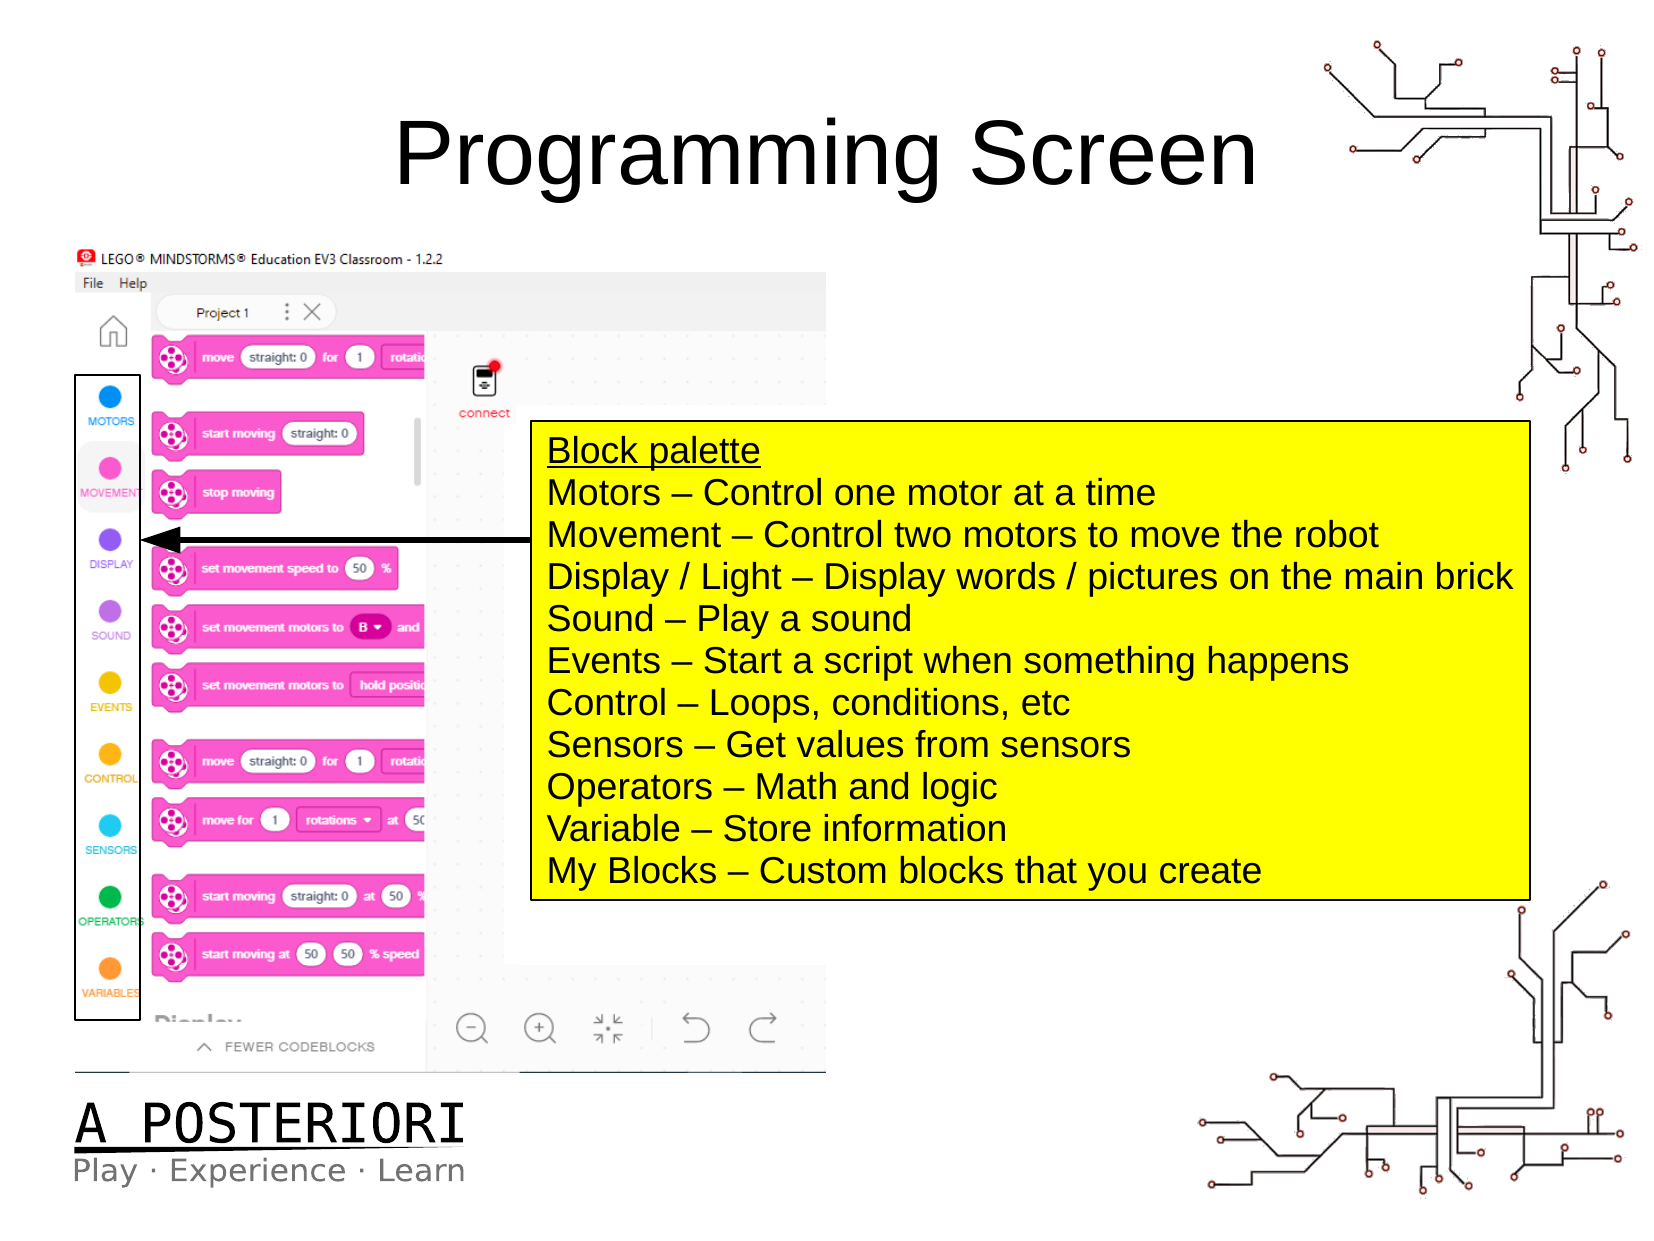

# Programming Screen
Block palette
Motors – Control one motor at a time
Movement – Control two motors to move the robot
Display / Light – Display words / pictures on the main brick
Sound – Play a sound
Events – Start a script when something happens
Control – Loops, conditions, etc
Sensors – Get values from sensors
Operators – Math and logic
Variable – Store information
My Blocks – Custom blocks that you create